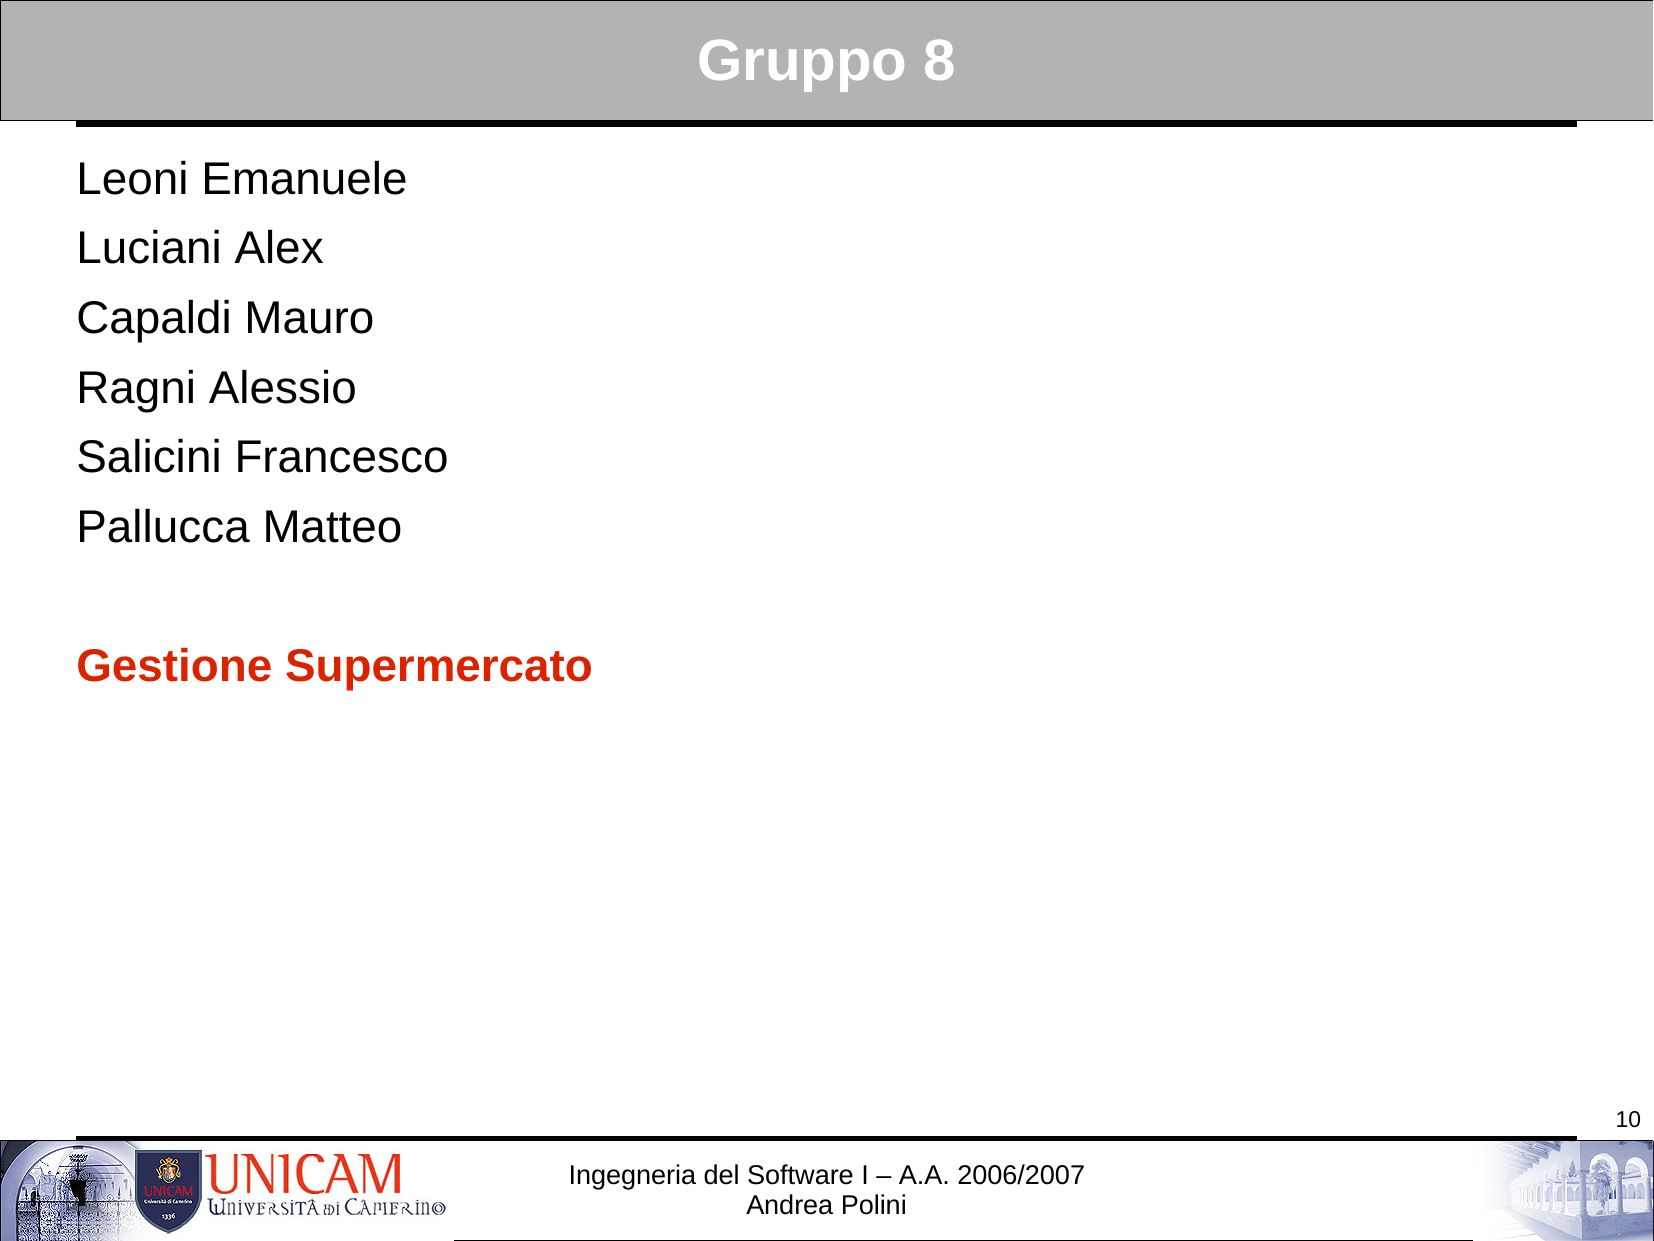

# Gruppo 8
Leoni Emanuele
Luciani Alex
Capaldi Mauro
Ragni Alessio
Salicini Francesco
Pallucca Matteo
Gestione Supermercato
10